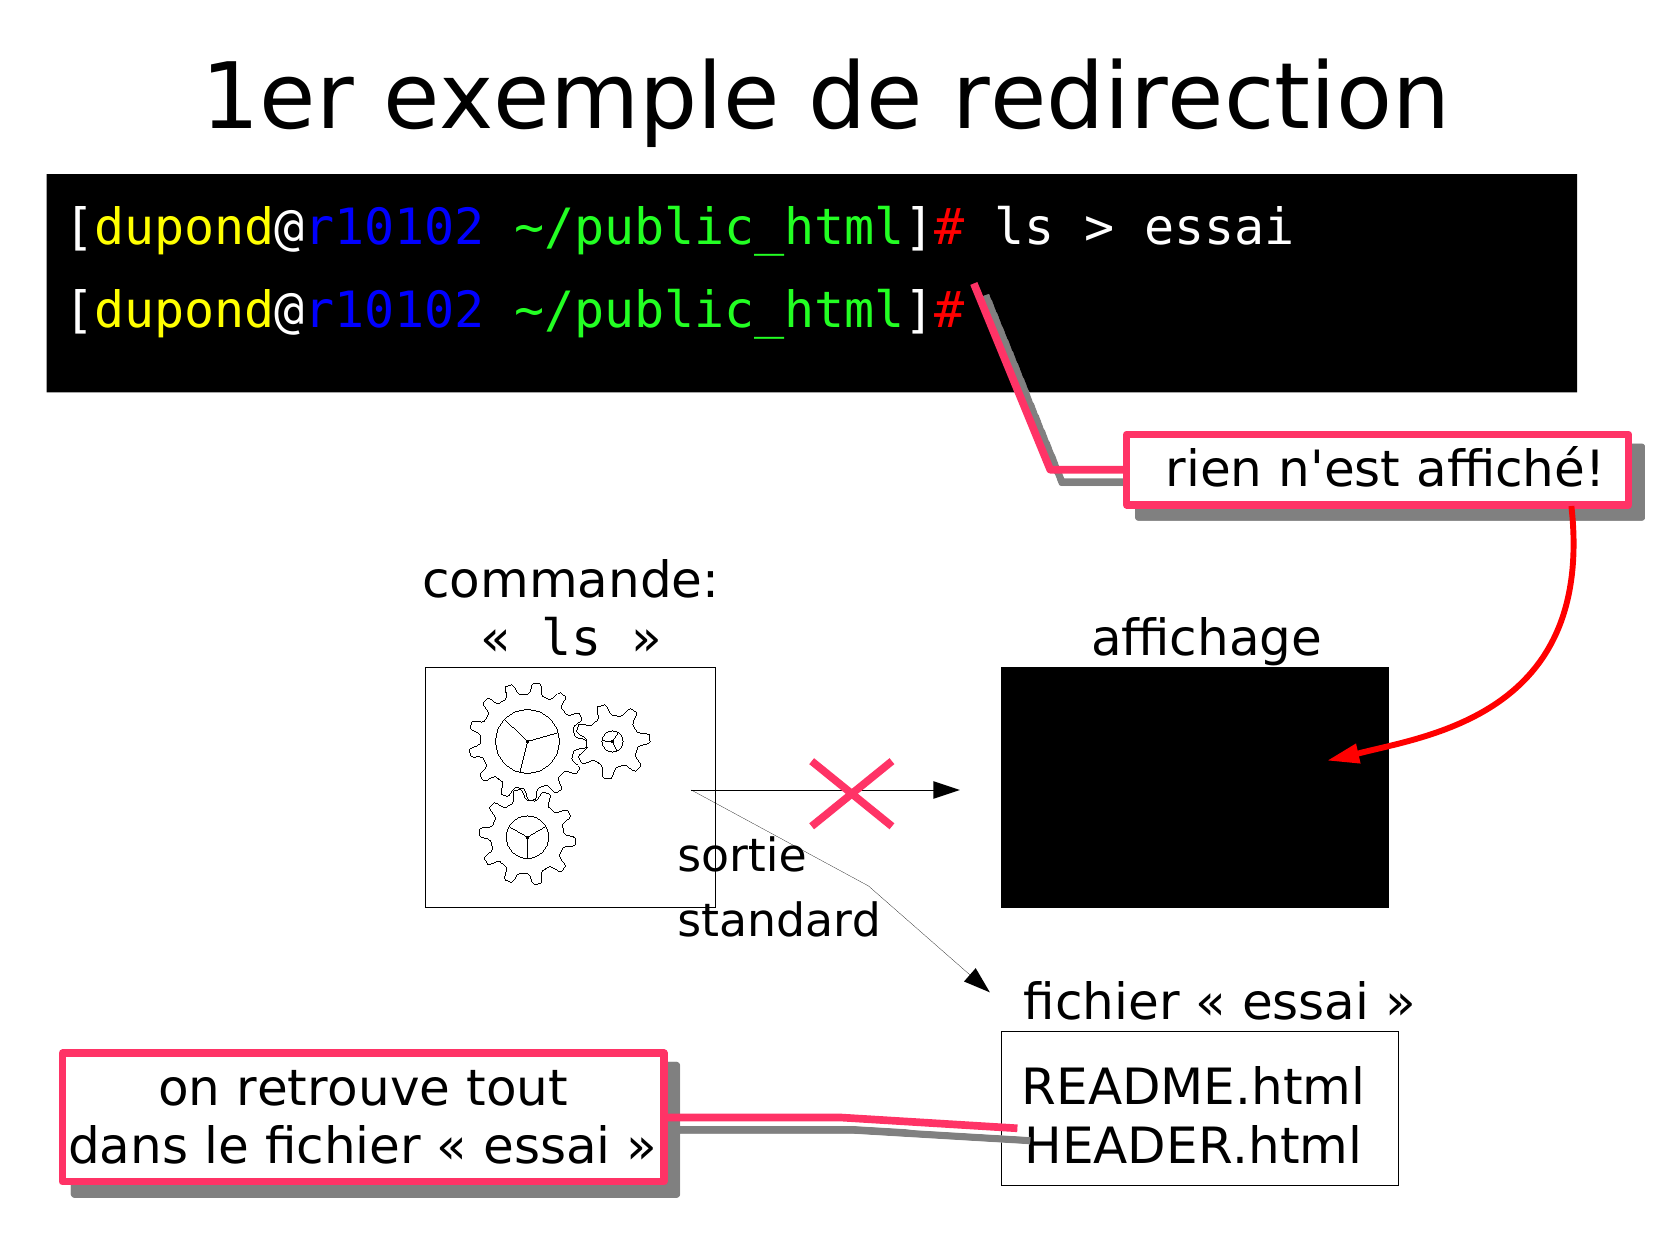

# 1er exemple de redirection
[dupond@r10102 ~/public_html]# ls > essai
[dupond@r10102 ~/public_html]#
commande:
« ls »
affichage
sortie
standard
fichier « essai »
README.html
HEADER.html